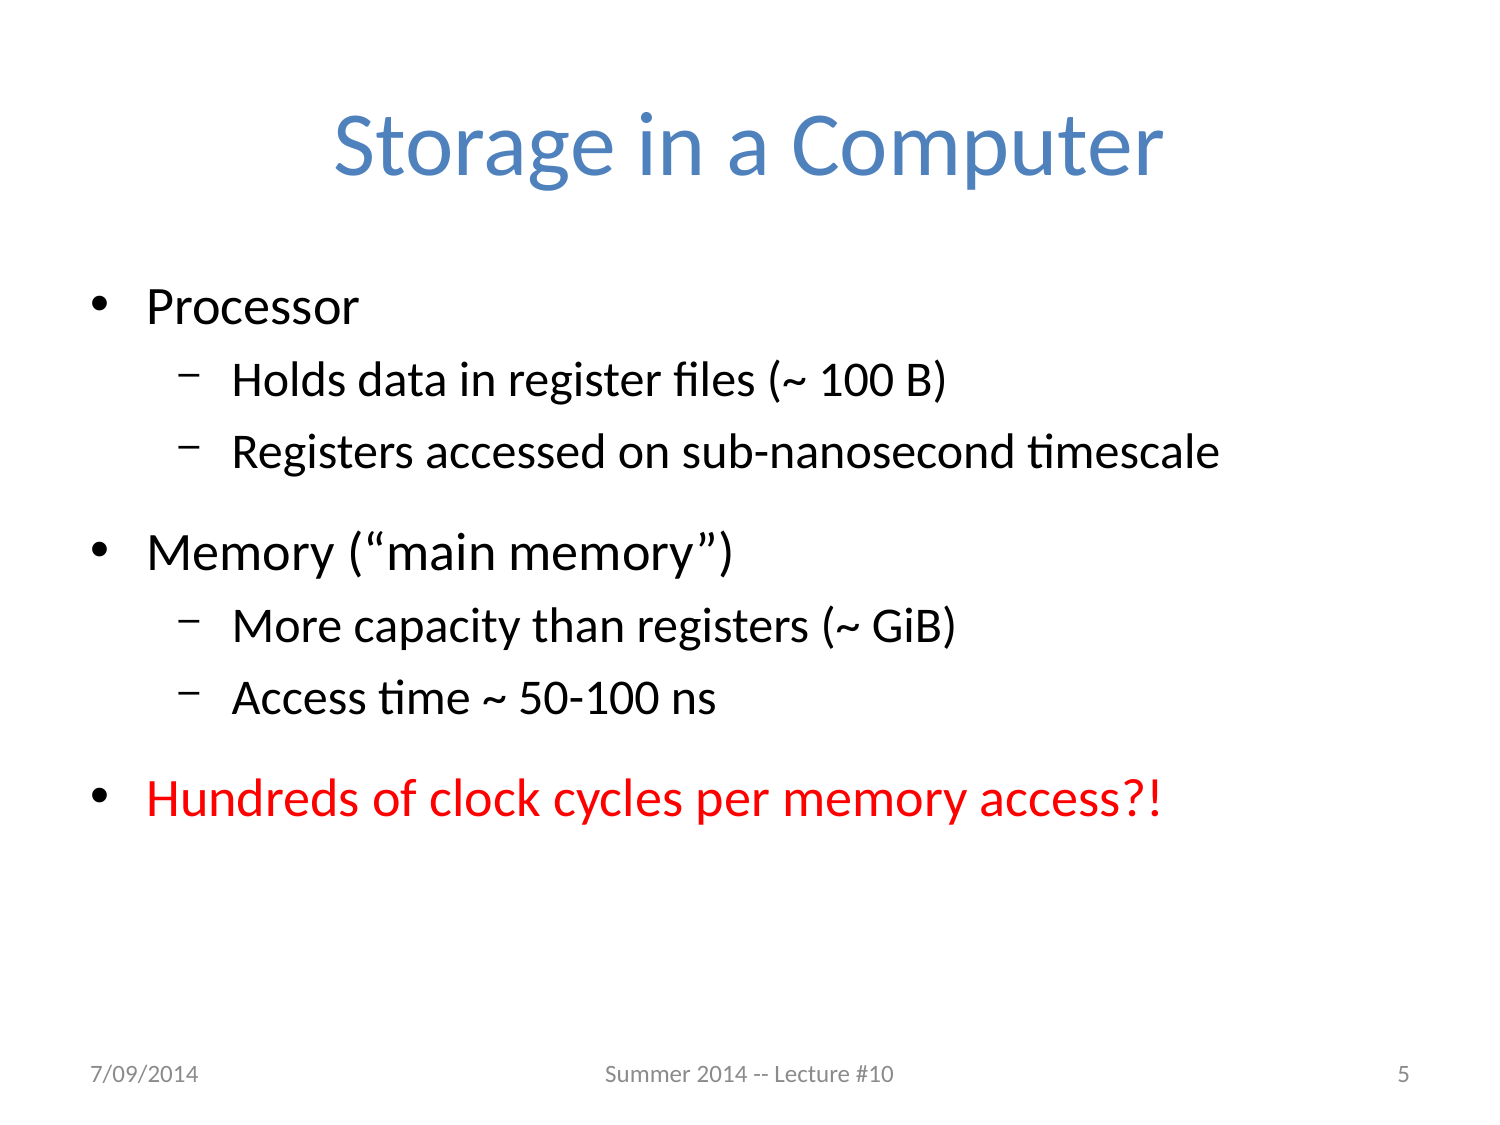

Storage in a Computer
# Processor
Holds data in register files (~ 100 B)
Registers accessed on sub-nanosecond timescale
Memory (“main memory”)
More capacity than registers (~ GiB)
Access time ~ 50-100 ns
Hundreds of clock cycles per memory access?!
7/09/2014
Summer 2014 -- Lecture #10